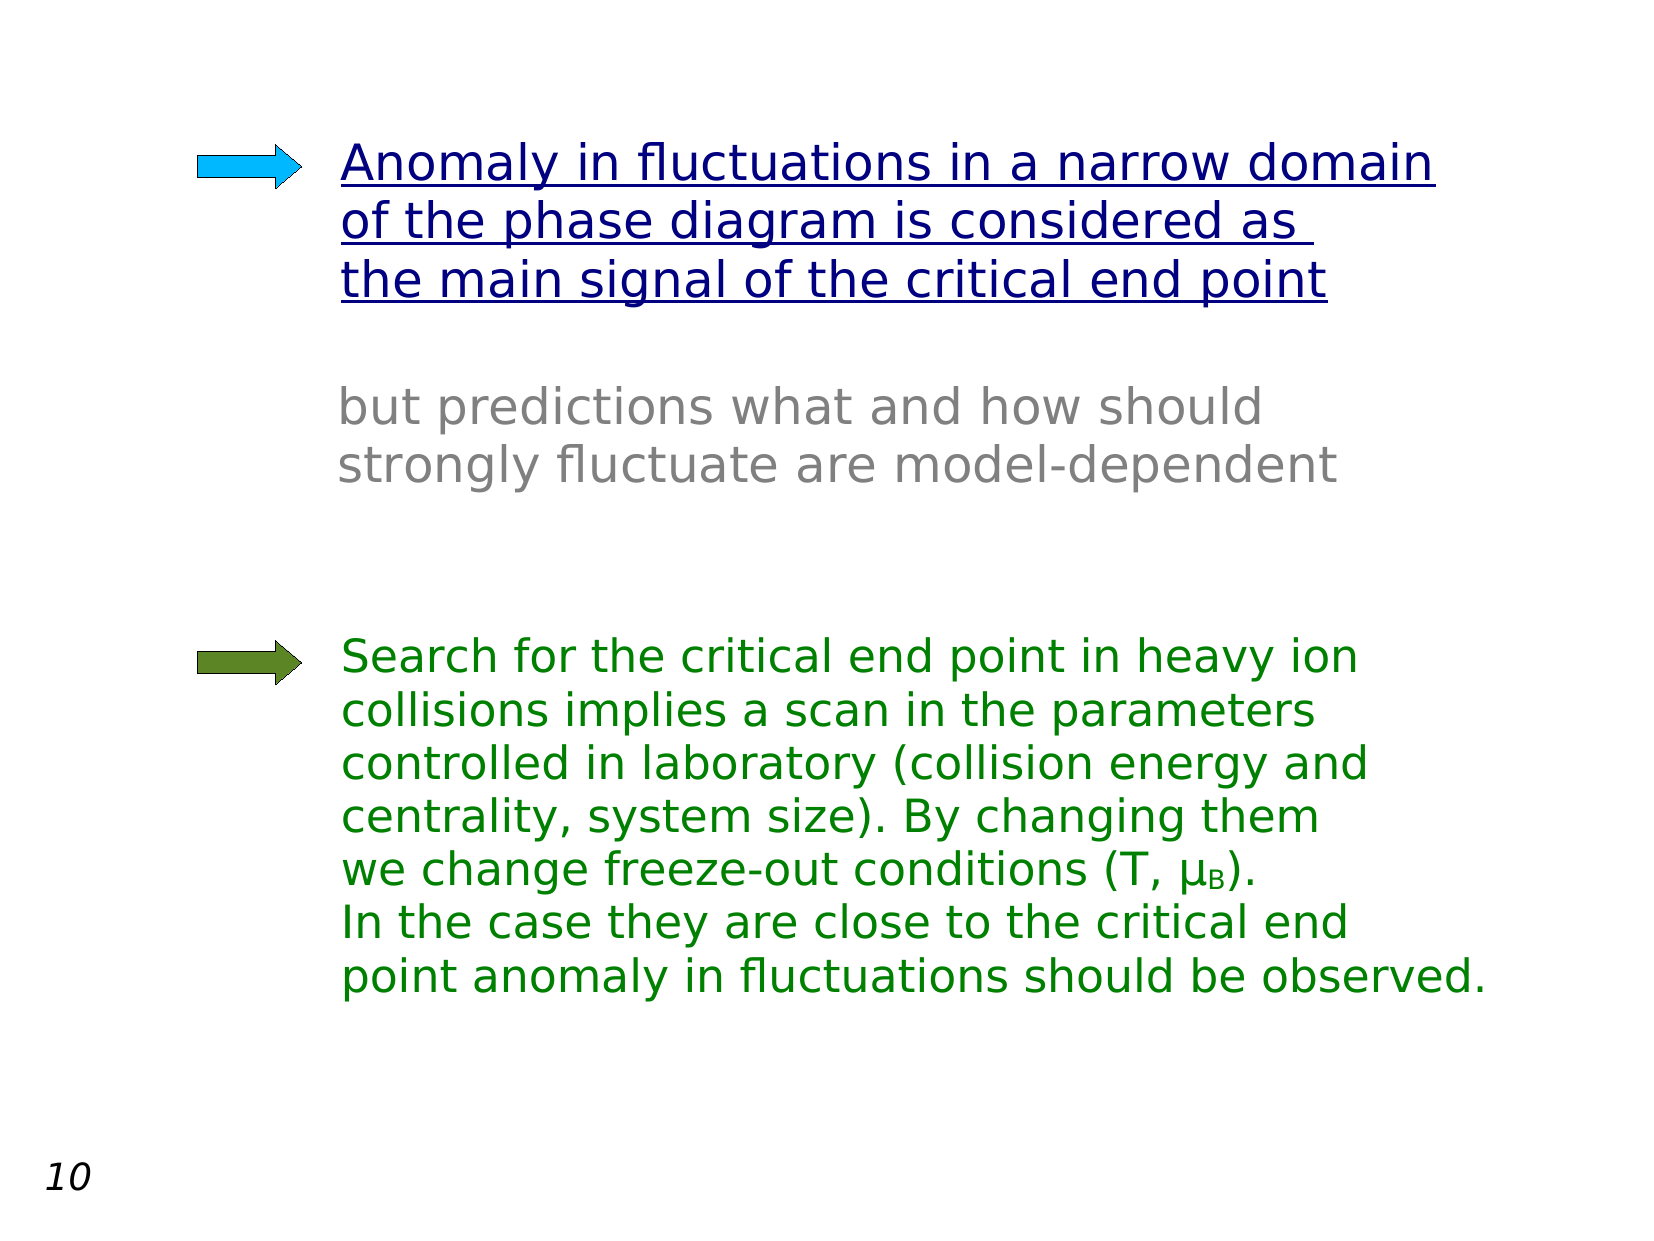

Anomaly in fluctuations in a narrow domain
of the phase diagram is considered as
the main signal of the critical end point
but predictions what and how should
strongly fluctuate are model-dependent
Search for the critical end point in heavy ion
collisions implies a scan in the parameters
controlled in laboratory (collision energy and
centrality, system size). By changing them
we change freeze-out conditions (T, µB).
In the case they are close to the critical end
point anomaly in fluctuations should be observed.